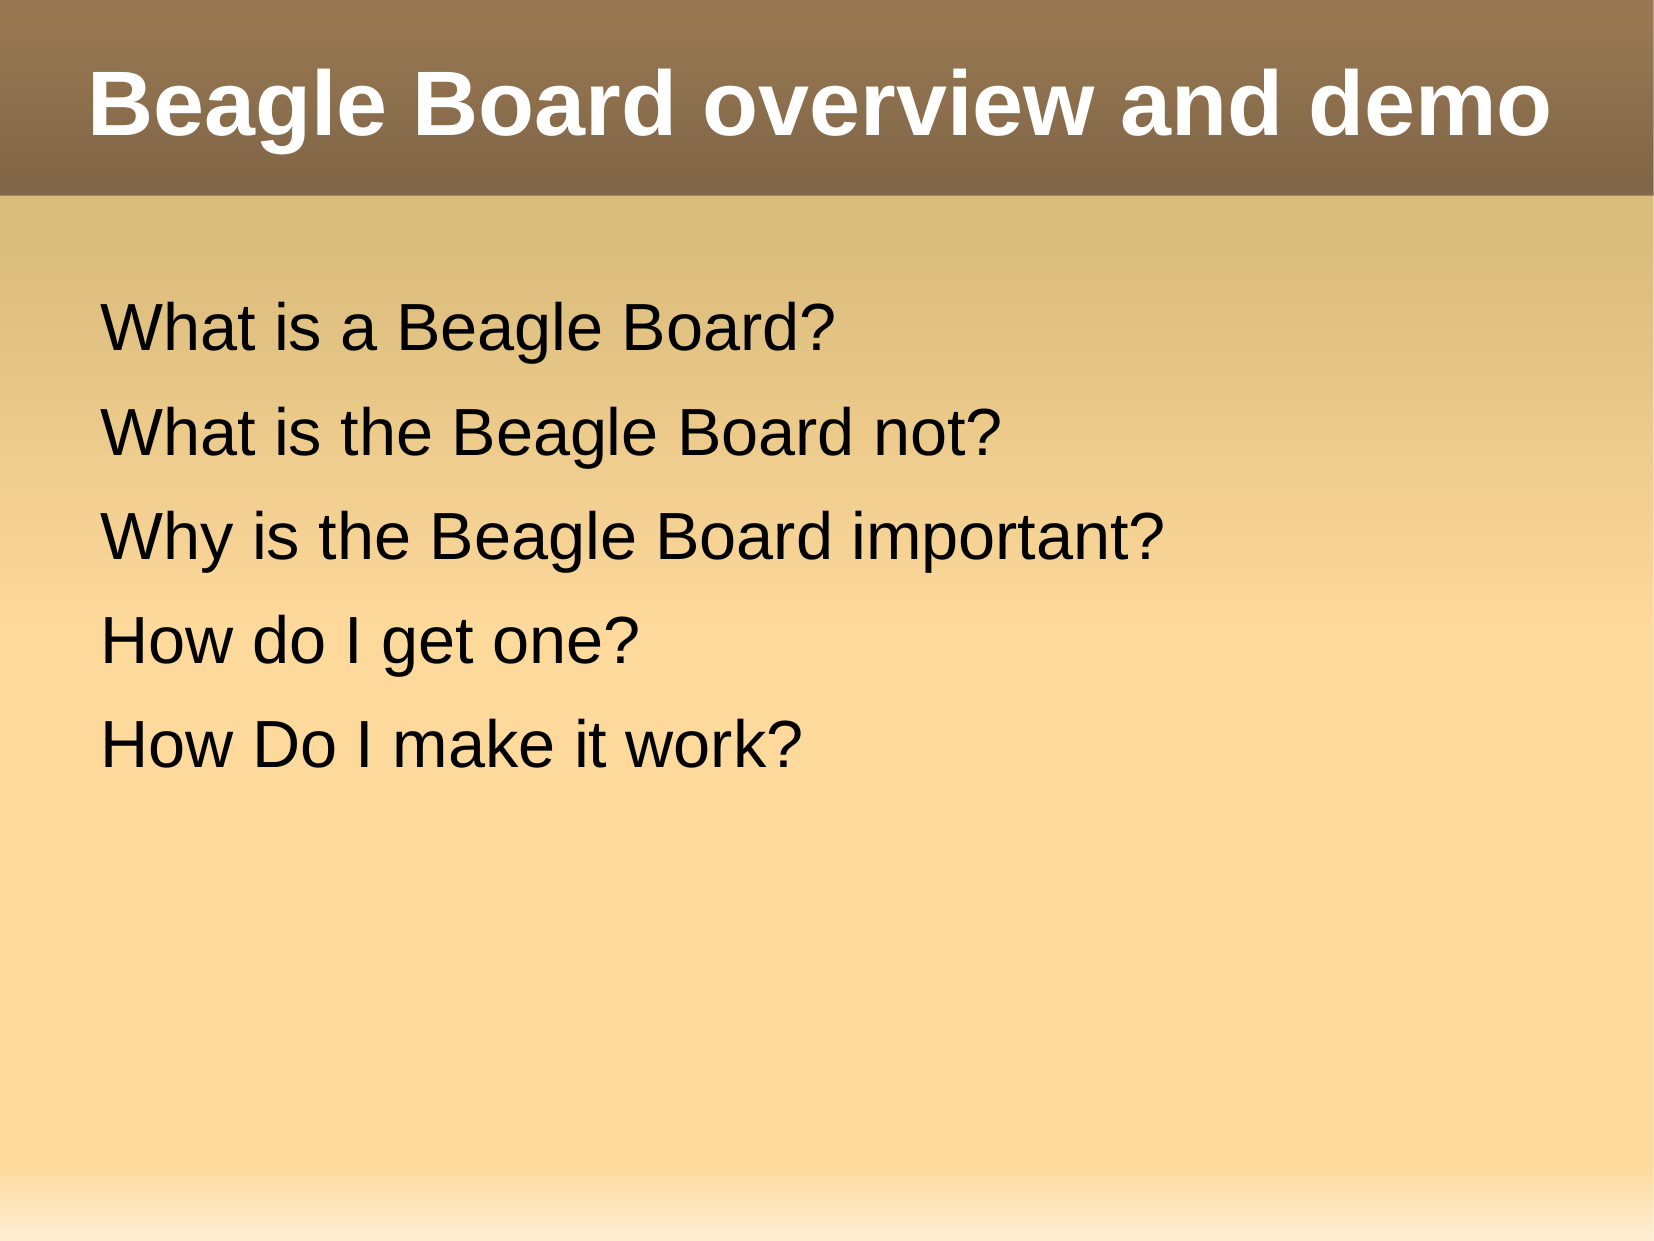

# Beagle Board overview and demo
What is a Beagle Board?
What is the Beagle Board not?
Why is the Beagle Board important?
How do I get one?
How Do I make it work?